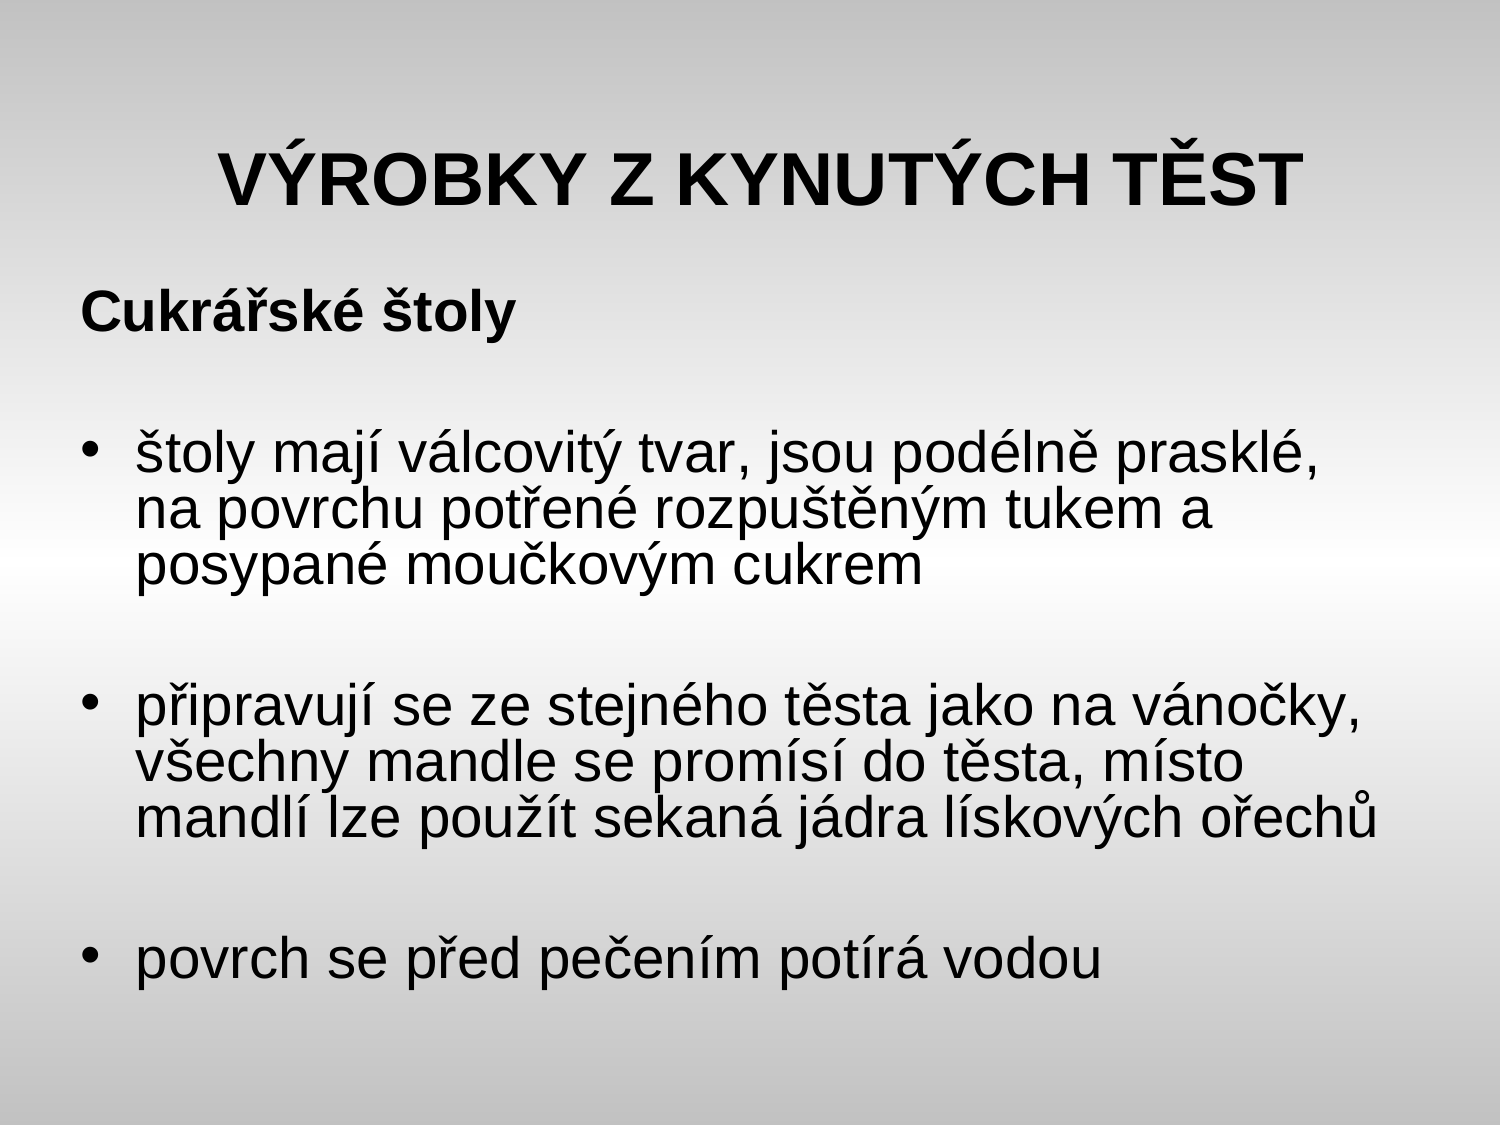

VÝROBKY Z KYNUTÝCH TĚST
# Cukrářské štoly
štoly mají válcovitý tvar, jsou podélně prasklé, na povrchu potřené rozpuštěným tukem a posypané moučkovým cukrem
připravují se ze stejného těsta jako na vánočky, všechny mandle se promísí do těsta, místo mandlí lze použít sekaná jádra lískových ořechů
povrch se před pečením potírá vodou